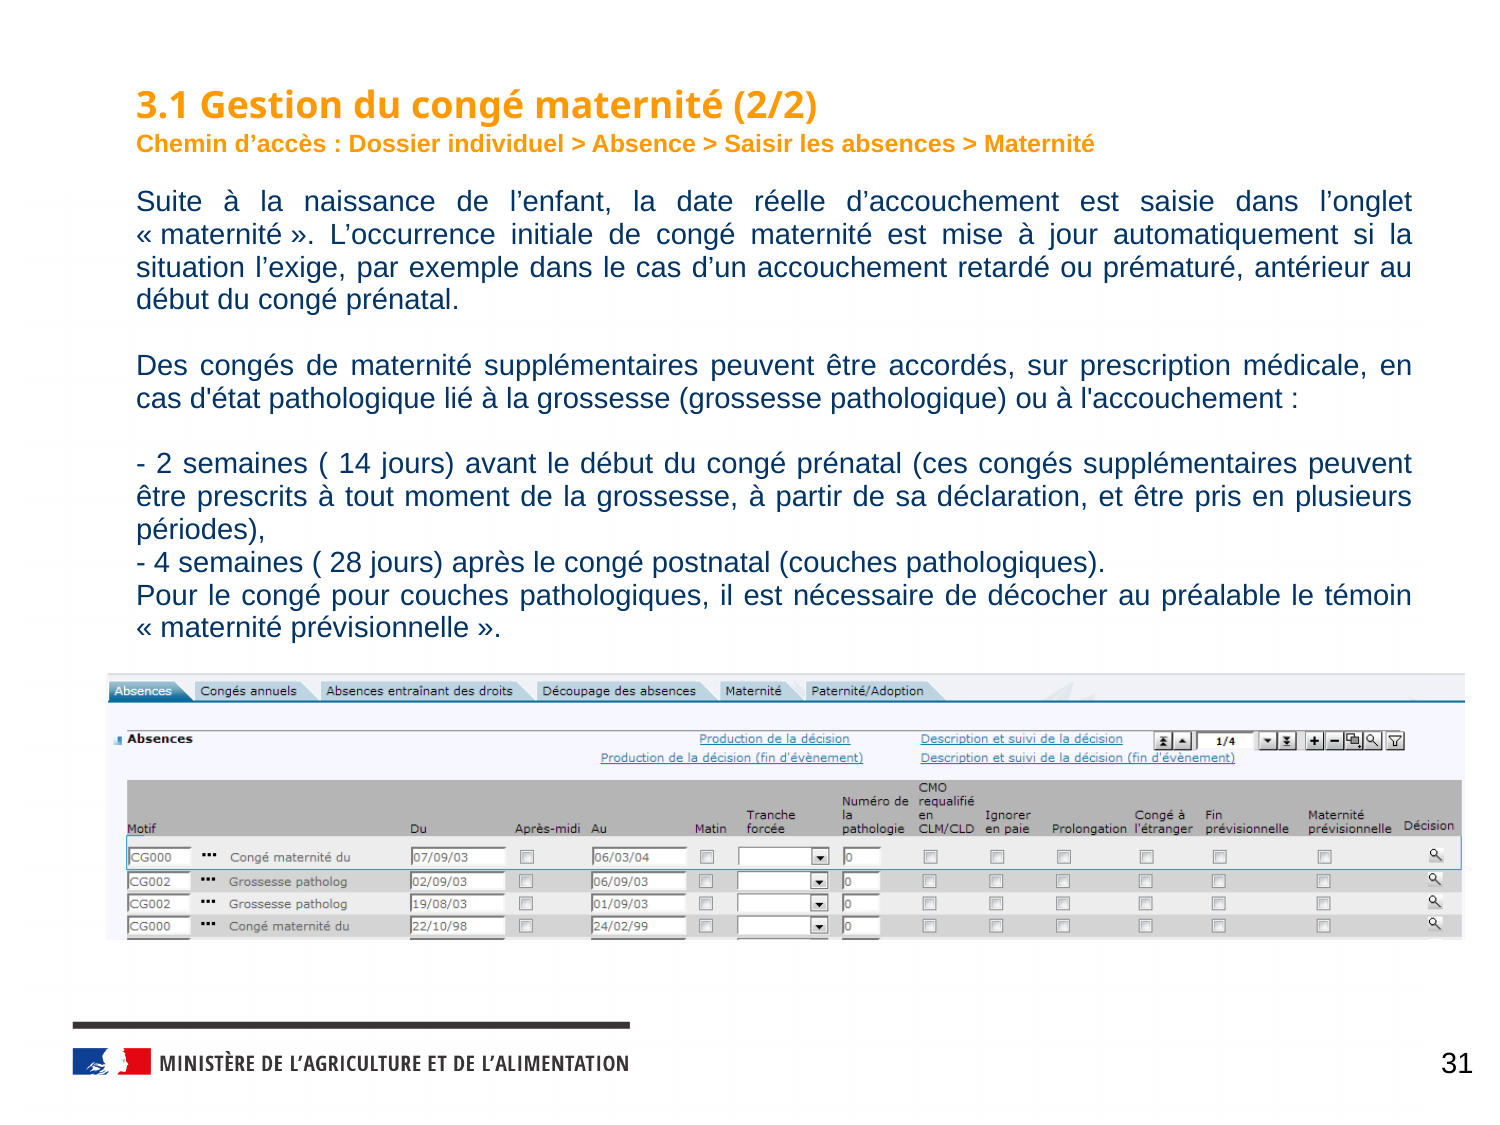

3.1 Gestion du congé maternité (2/2)
Chemin d’accès : Dossier individuel > Absence > Saisir les absences > Maternité
Suite à la naissance de l’enfant, la date réelle d’accouchement est saisie dans l’onglet « maternité ». L’occurrence initiale de congé maternité est mise à jour automatiquement si la situation l’exige, par exemple dans le cas d’un accouchement retardé ou prématuré, antérieur au début du congé prénatal.
Des congés de maternité supplémentaires peuvent être accordés, sur prescription médicale, en cas d'état pathologique lié à la grossesse (grossesse pathologique) ou à l'accouchement :
- 2 semaines ( 14 jours) avant le début du congé prénatal (ces congés supplémentaires peuvent être prescrits à tout moment de la grossesse, à partir de sa déclaration, et être pris en plusieurs périodes),
- 4 semaines ( 28 jours) après le congé postnatal (couches pathologiques).
Pour le congé pour couches pathologiques, il est nécessaire de décocher au préalable le témoin « maternité prévisionnelle ».